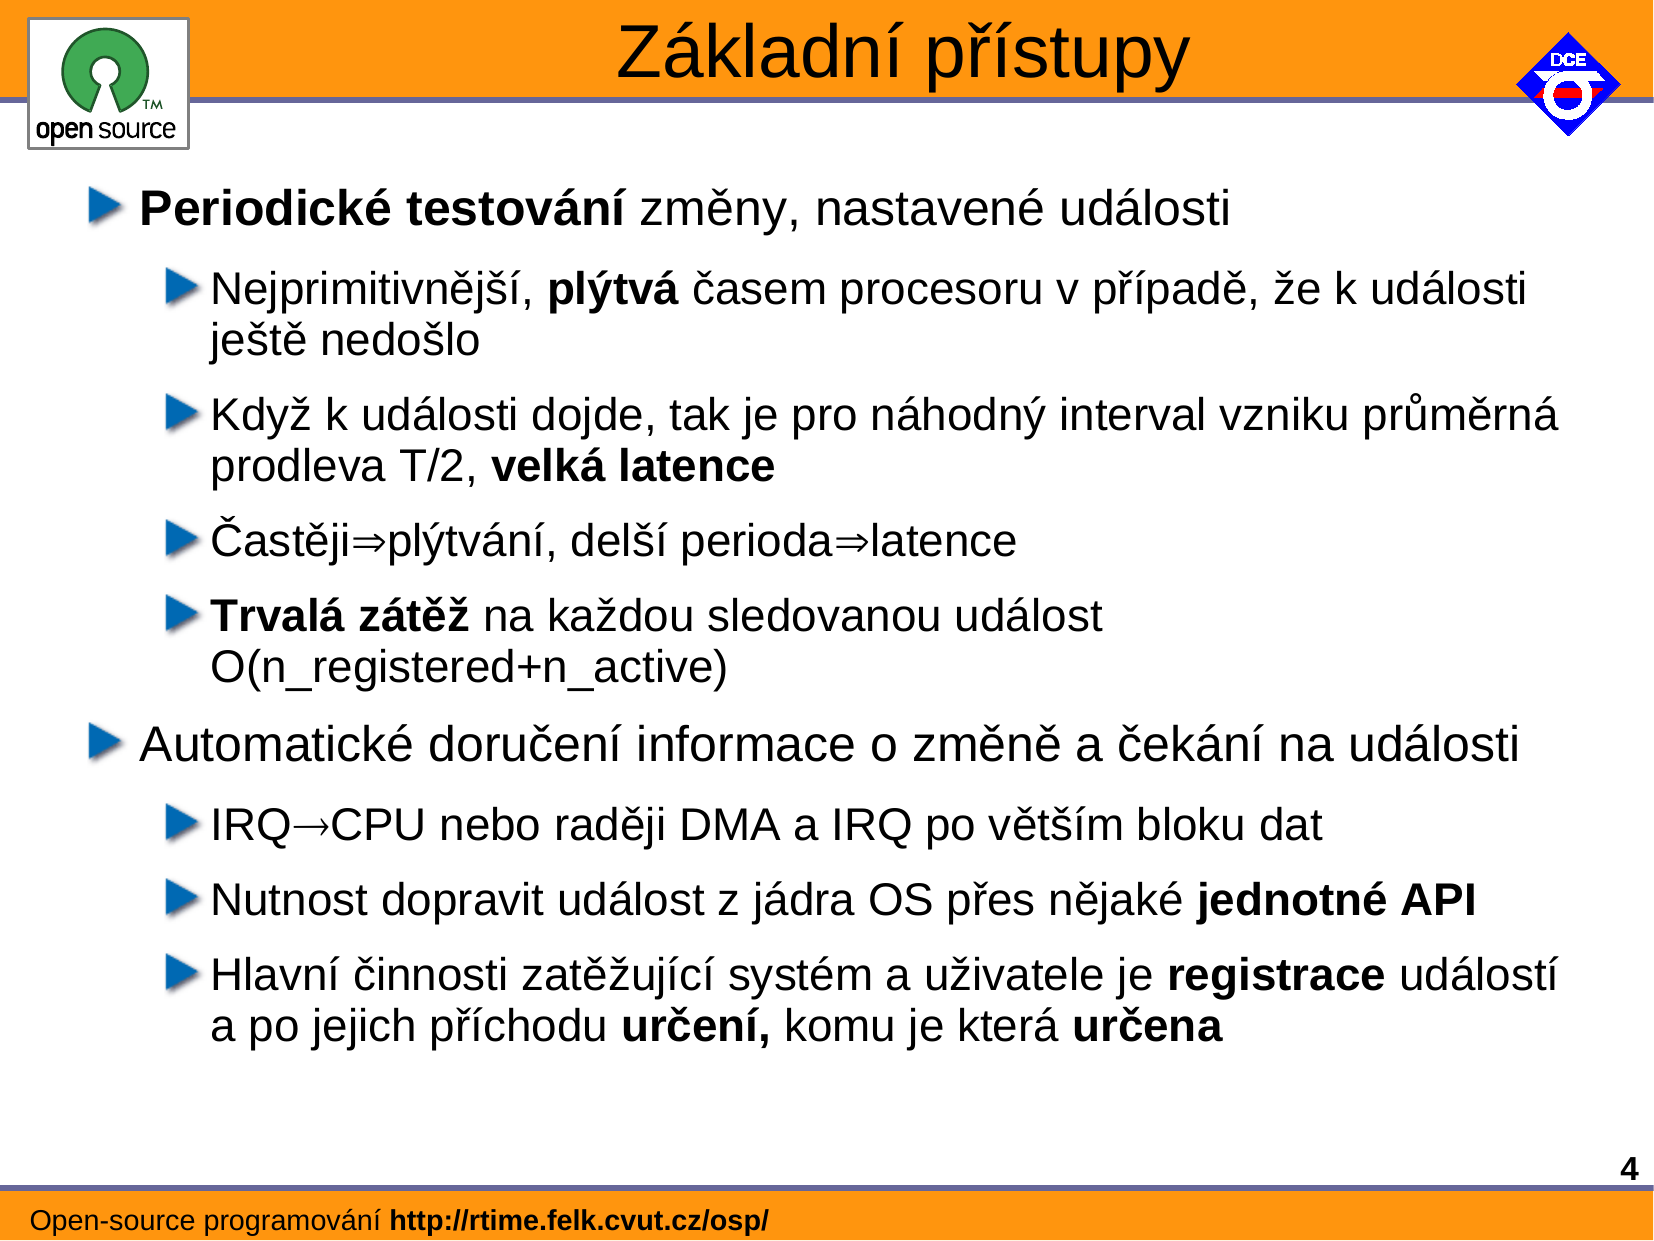

# Základní přístupy
Periodické testování změny, nastavené události
Nejprimitivnější, plýtvá časem procesoru v případě, že k události ještě nedošlo
Když k události dojde, tak je pro náhodný interval vzniku průměrná prodleva T/2, velká latence
Častěji⇒plýtvání, delší perioda⇒latence
Trvalá zátěž na každou sledovanou událost
O(n_registered+n_active)
Automatické doručení informace o změně a čekání na události
IRQCPU nebo raději DMA a IRQ po větším bloku dat
Nutnost dopravit událost z jádra OS přes nějaké jednotné API
Hlavní činnosti zatěžující systém a uživatele je registrace událostí a po jejich příchodu určení, komu je která určena